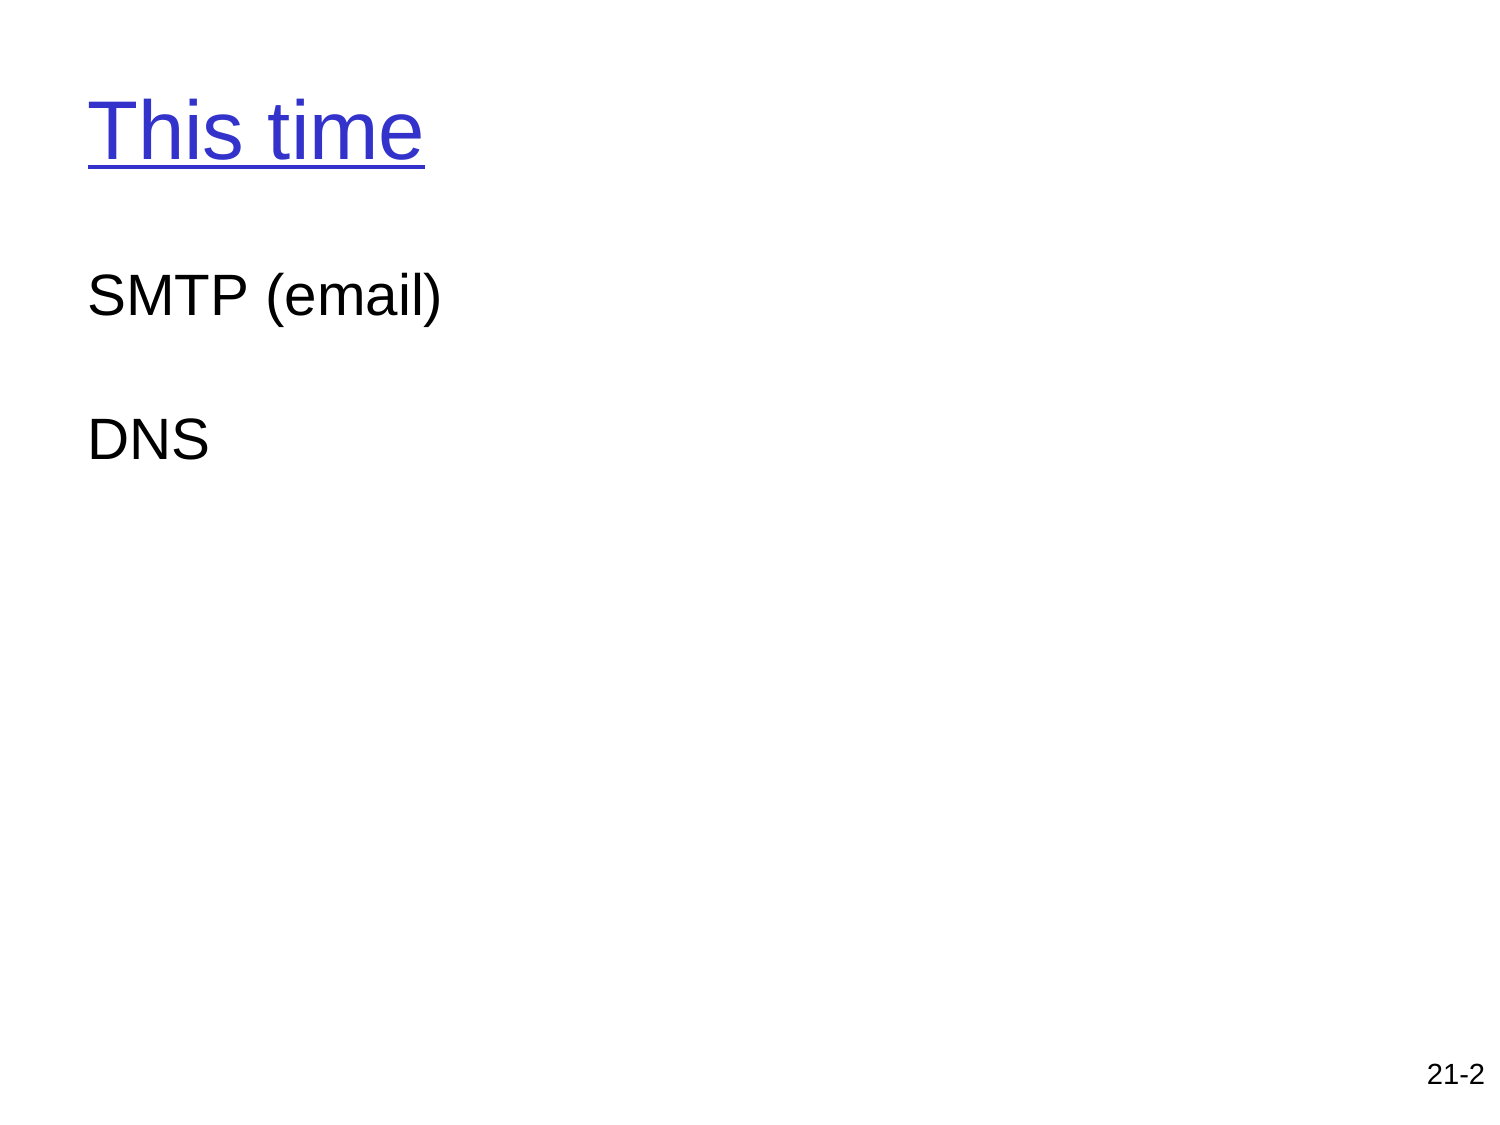

# This time
SMTP (email)
DNS
2